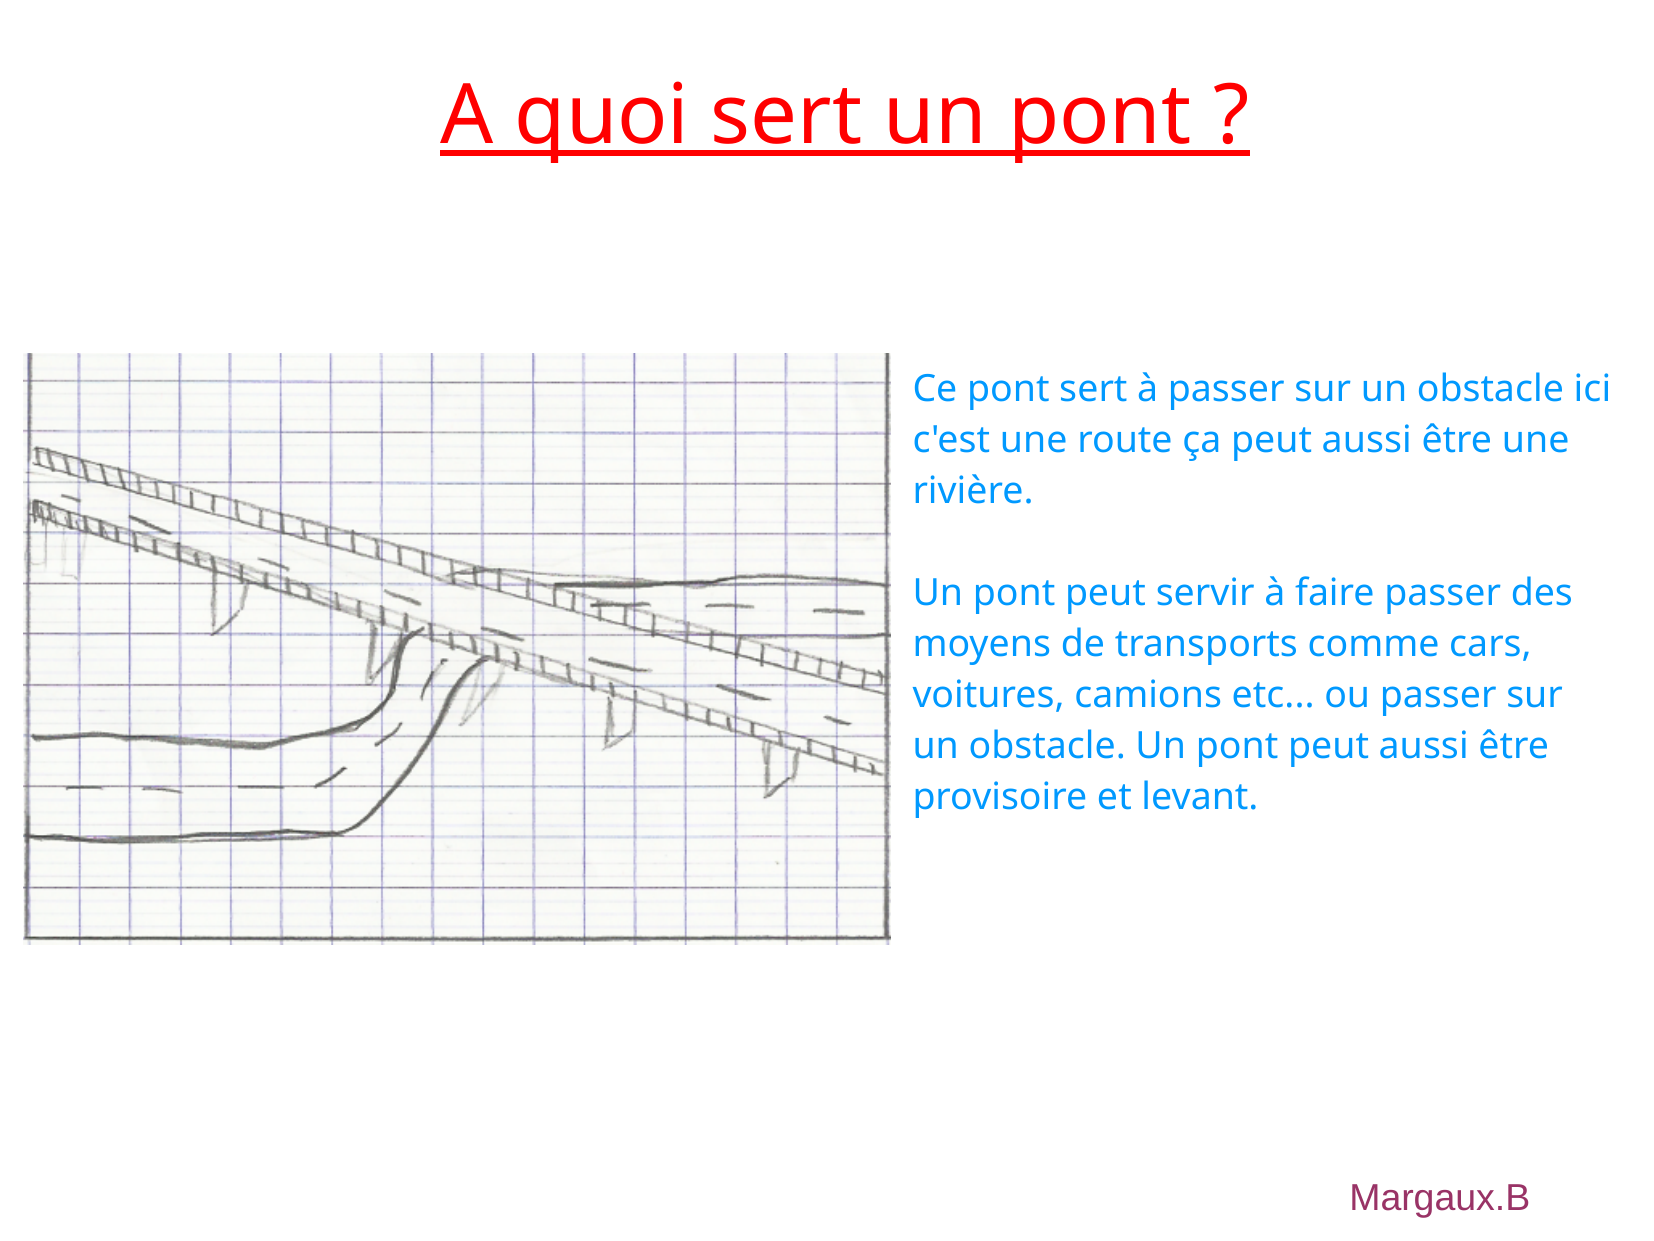

A quoi sert un pont ?
Ce pont sert à passer sur un obstacle ici c'est une route ça peut aussi être une rivière.
Un pont peut servir à faire passer des moyens de transports comme cars, voitures, camions etc... ou passer sur un obstacle. Un pont peut aussi être provisoire et levant.
Margaux.B